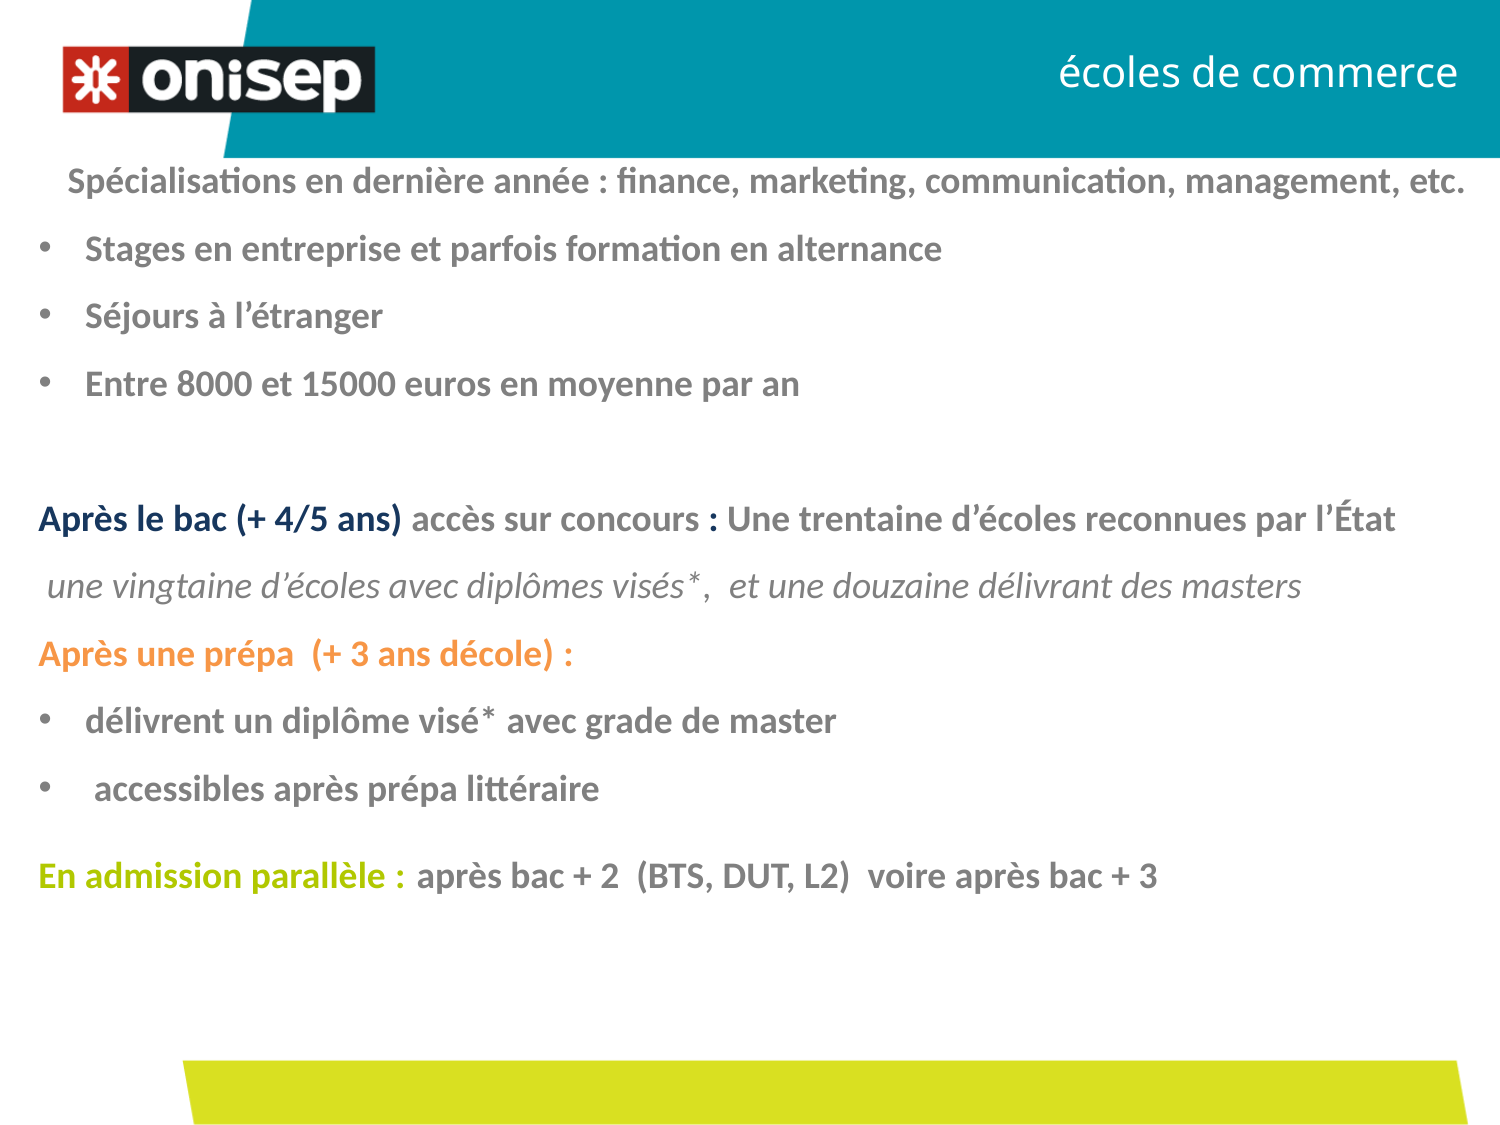

écoles de commerce
QSpécialisations en dernière année : finance, marketing, communication, management, etc.
Stages en entreprise et parfois formation en alternance
Séjours à l’étranger
Entre 8000 et 15000 euros en moyenne par an
uelle école de commerce ?
Après le bac (+ 4/5 ans) accès sur concours : Une trentaine d’écoles reconnues par l’État
 une vingtaine d’écoles avec diplômes visés*, et une douzaine délivrant des masters
Après une prépa (+ 3 ans décole) :
délivrent un diplôme visé* avec grade de master
 accessibles après prépa littéraire
En admission parallèle : après bac + 2 (BTS, DUT, L2) voire après bac + 3